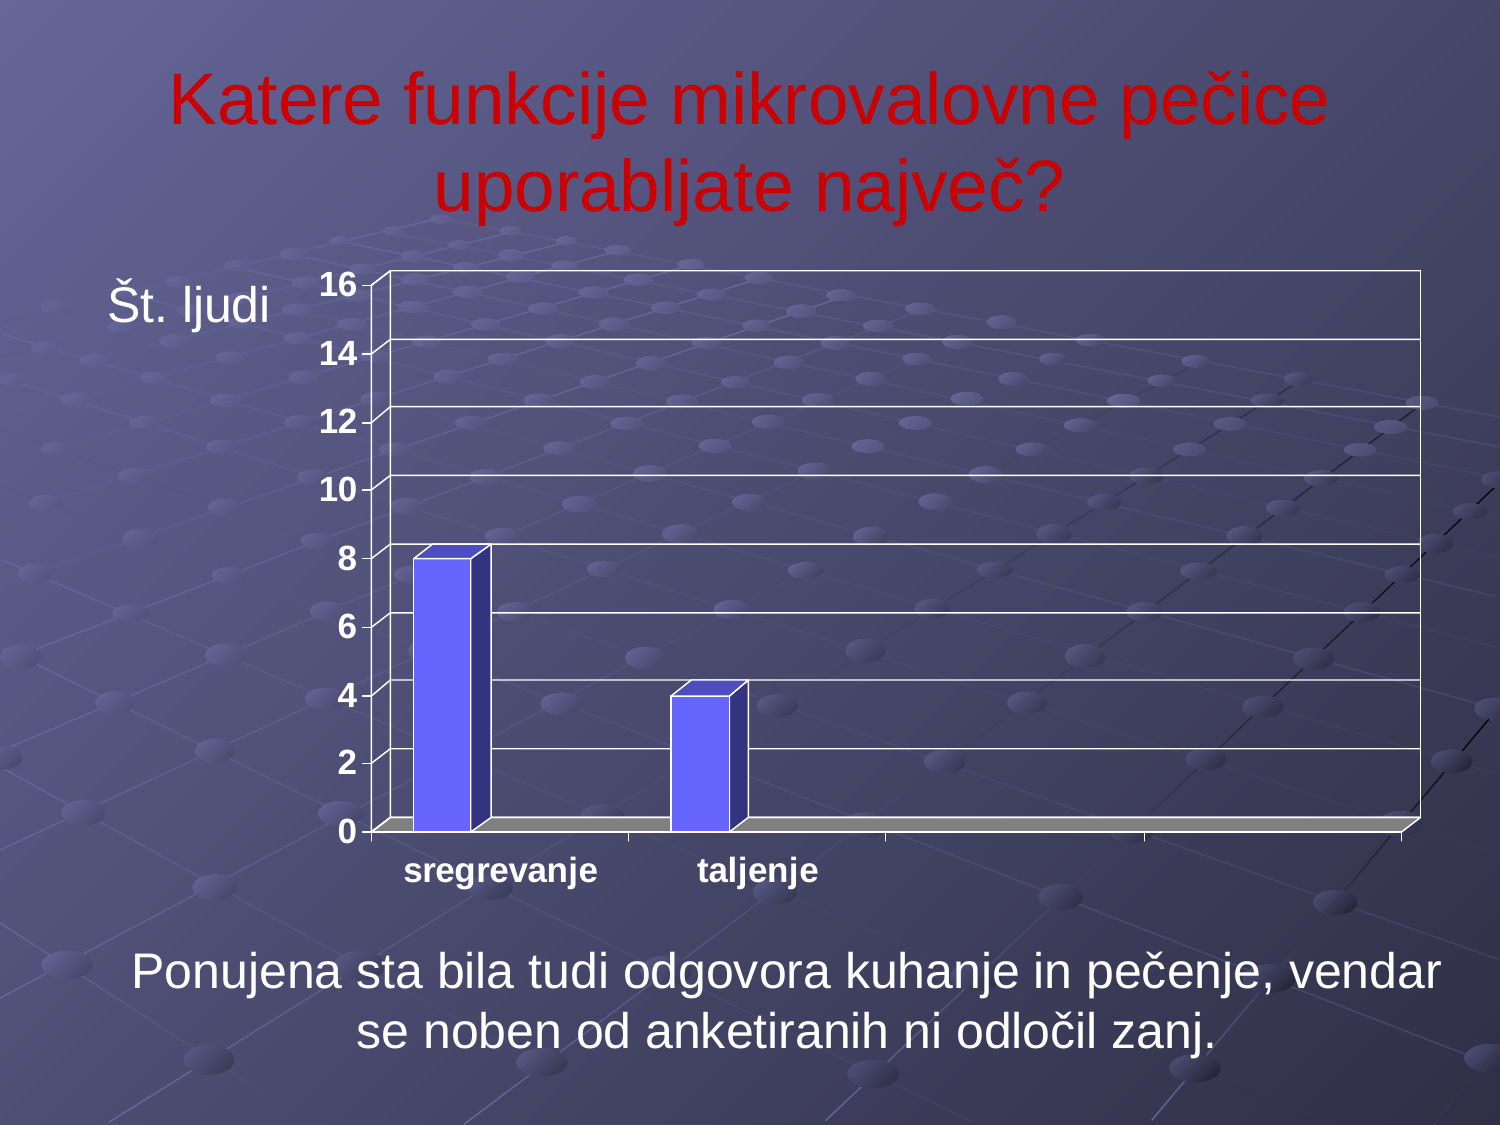

# Katere funkcije mikrovalovne pečice uporabljate največ?
Št. ljudi
Ponujena sta bila tudi odgovora kuhanje in pečenje, vendar se noben od anketiranih ni odločil zanj.